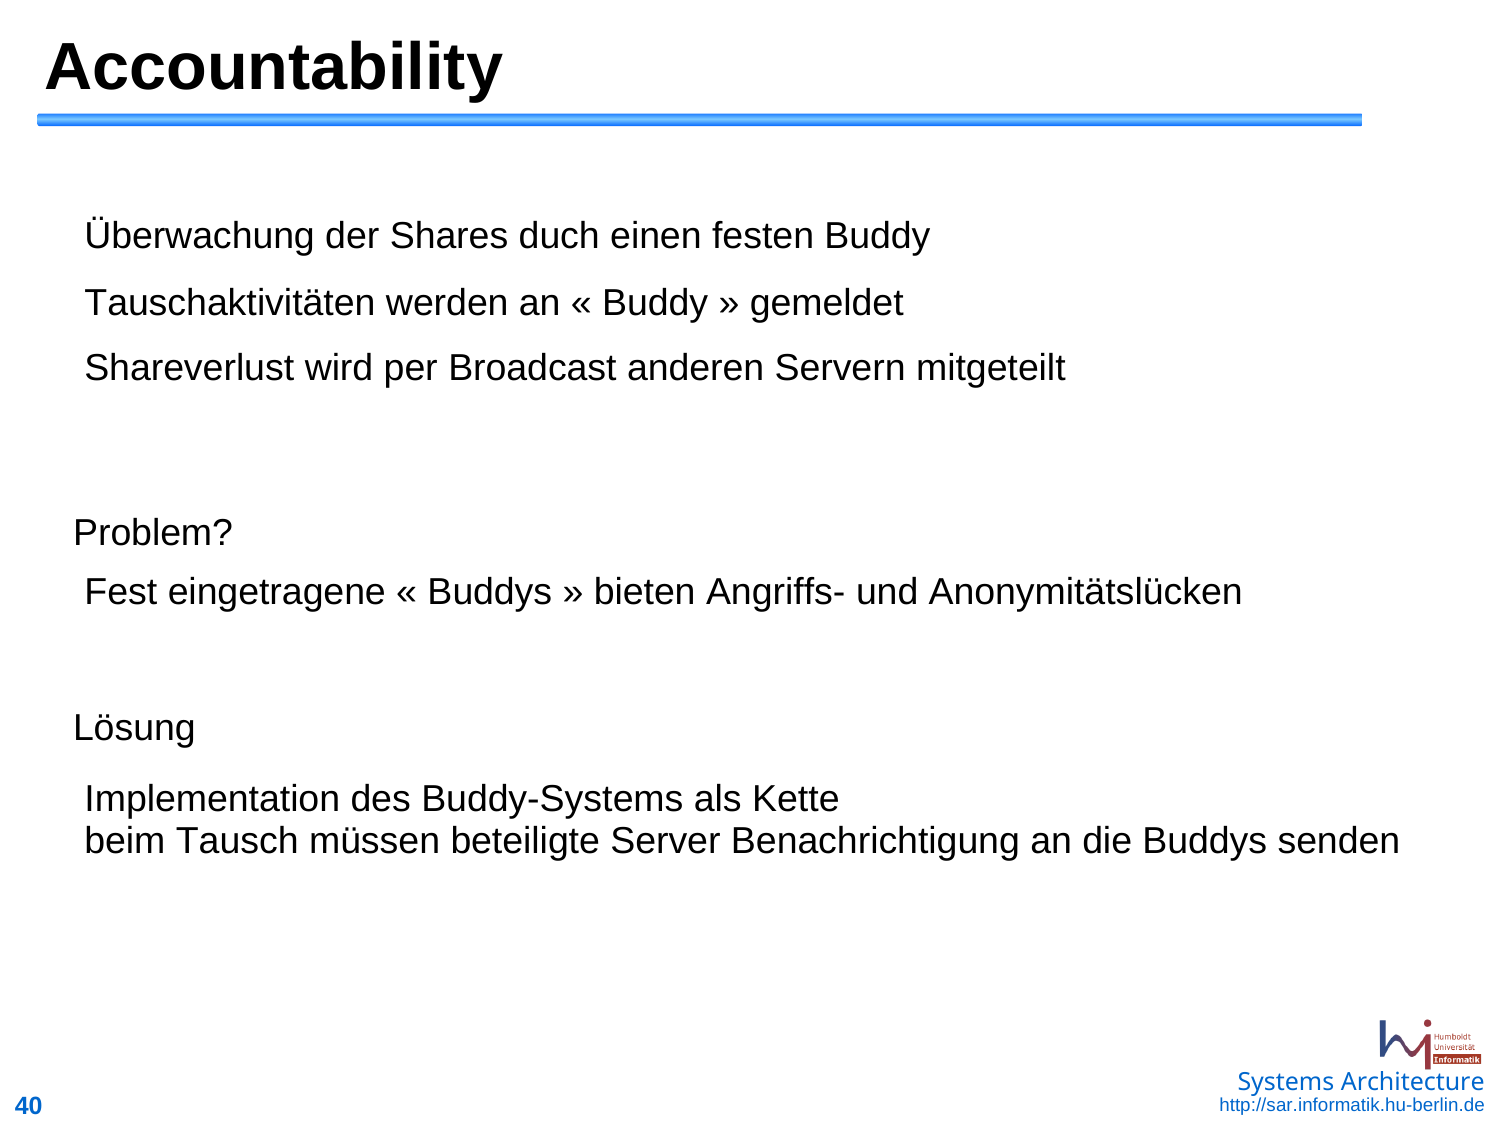

# Accountability
 Überwachung der Shares duch einen festen Buddy
 Tauschaktivitäten werden an « Buddy » gemeldet
 Shareverlust wird per Broadcast anderen Servern mitgeteilt
Problem?
 Fest eingetragene « Buddys » bieten Angriffs- und Anonymitätslücken
Lösung
 Implementation des Buddy-Systems als Kette
 beim Tausch müssen beteiligte Server Benachrichtigung an die Buddys senden